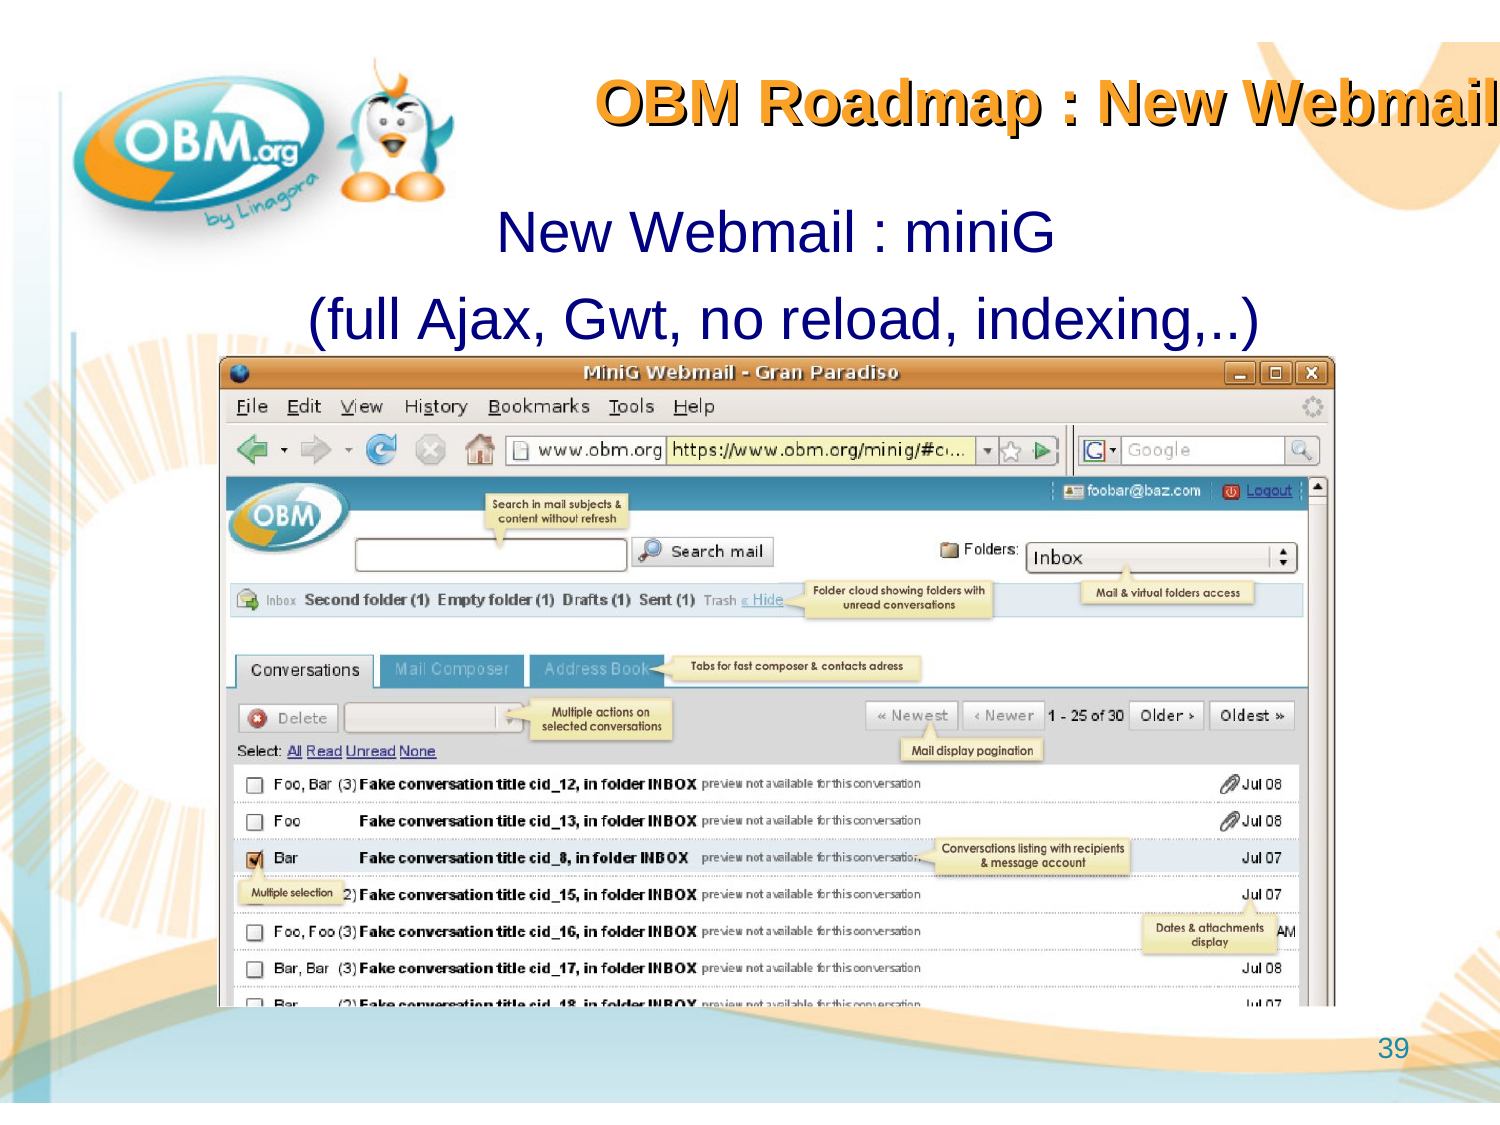

OBM Roadmap : New Webmail
# New Webmail : miniG
(full Ajax, Gwt, no reload, indexing,..)‏
39